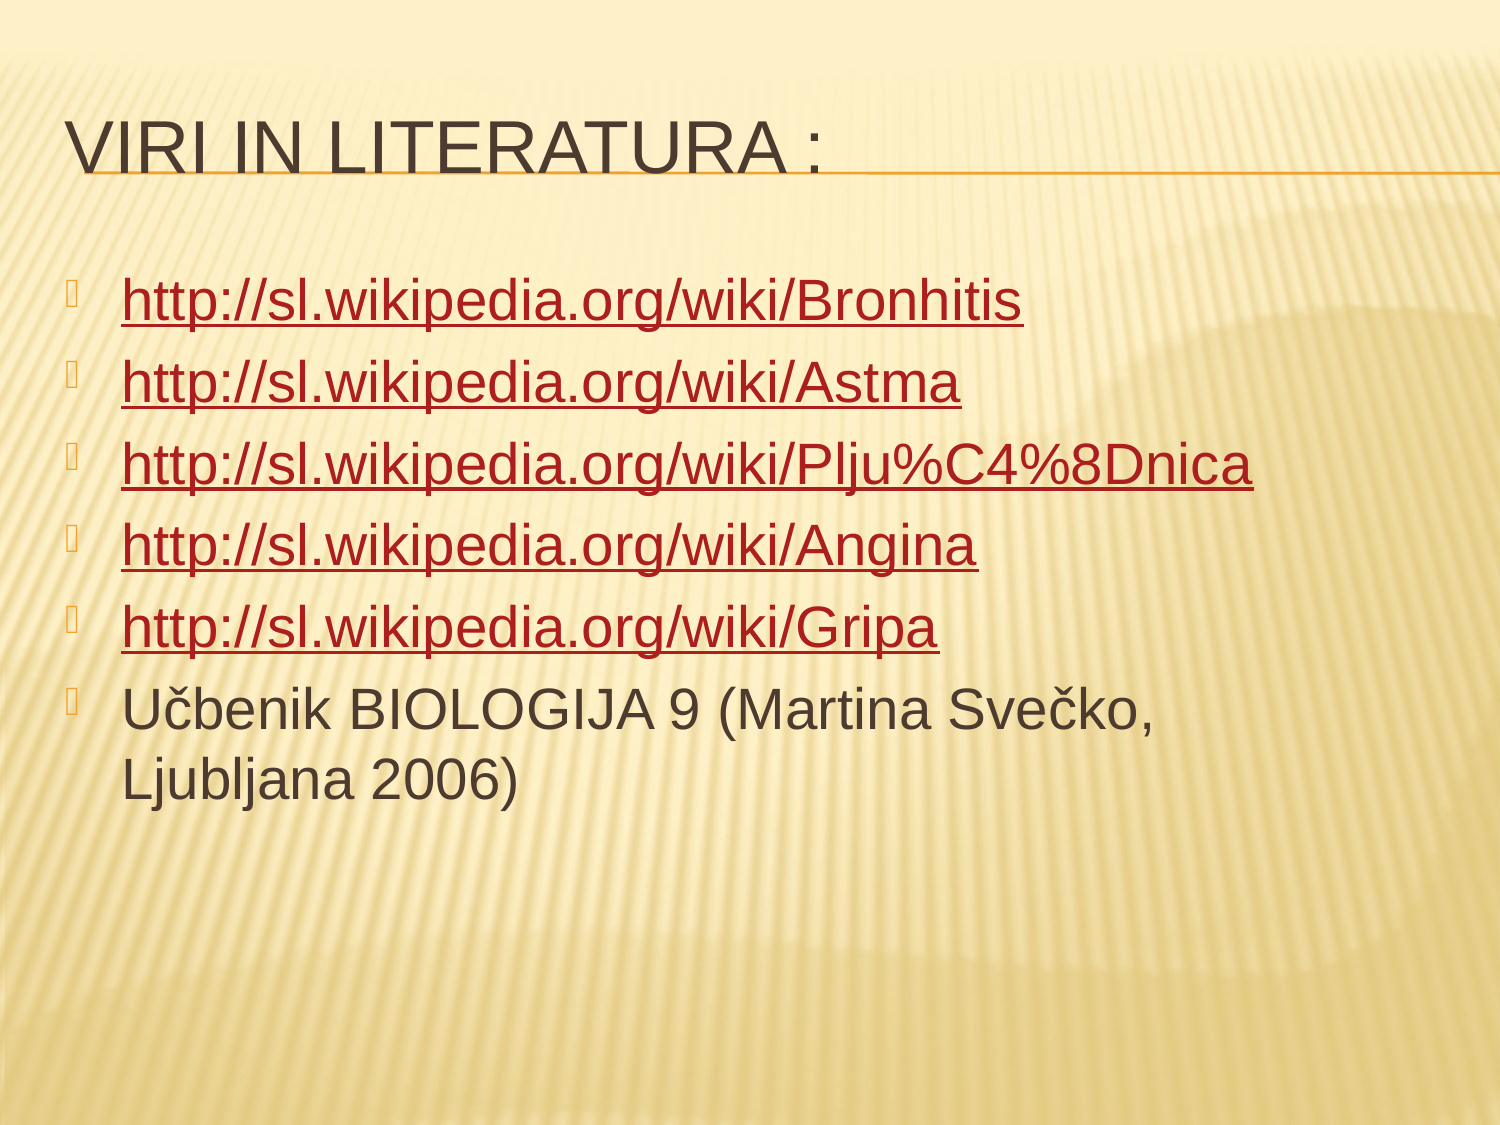

# Viri in literatura :
http://sl.wikipedia.org/wiki/Bronhitis
http://sl.wikipedia.org/wiki/Astma
http://sl.wikipedia.org/wiki/Plju%C4%8Dnica
http://sl.wikipedia.org/wiki/Angina
http://sl.wikipedia.org/wiki/Gripa
Učbenik BIOLOGIJA 9 (Martina Svečko, Ljubljana 2006)